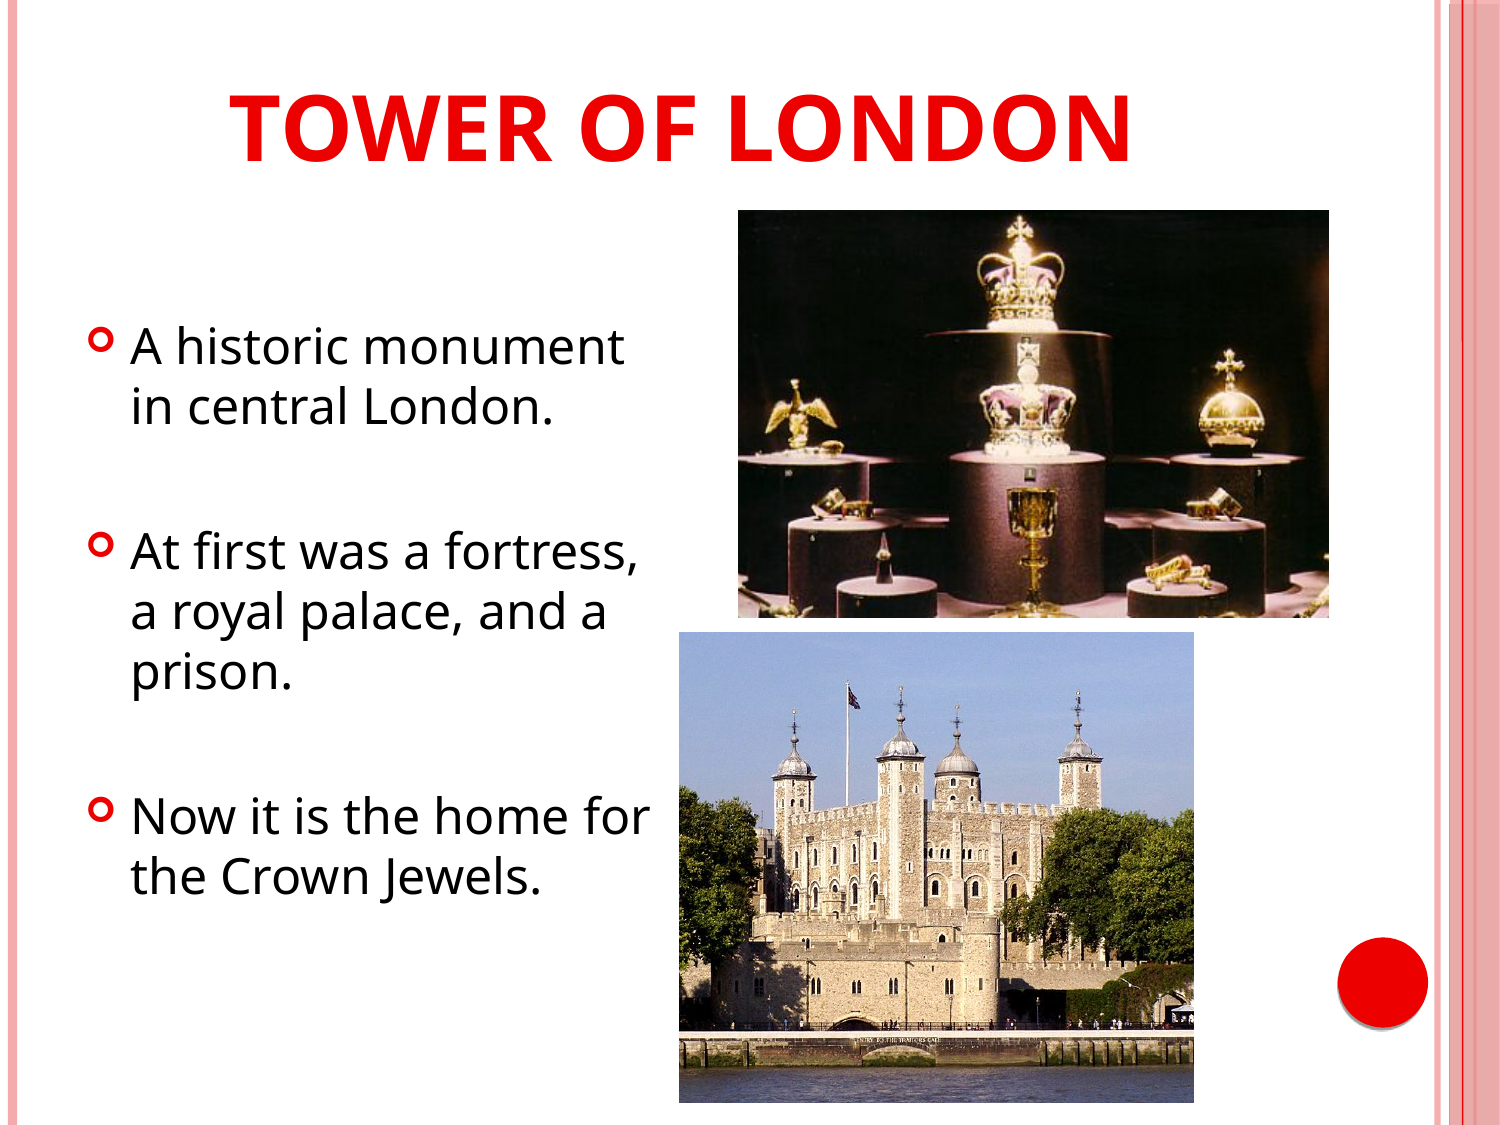

# TOWER OF LONDON
A historic monument in central London.
At first was a fortress, a royal palace, and a prison.
Now it is the home for the Crown Jewels.